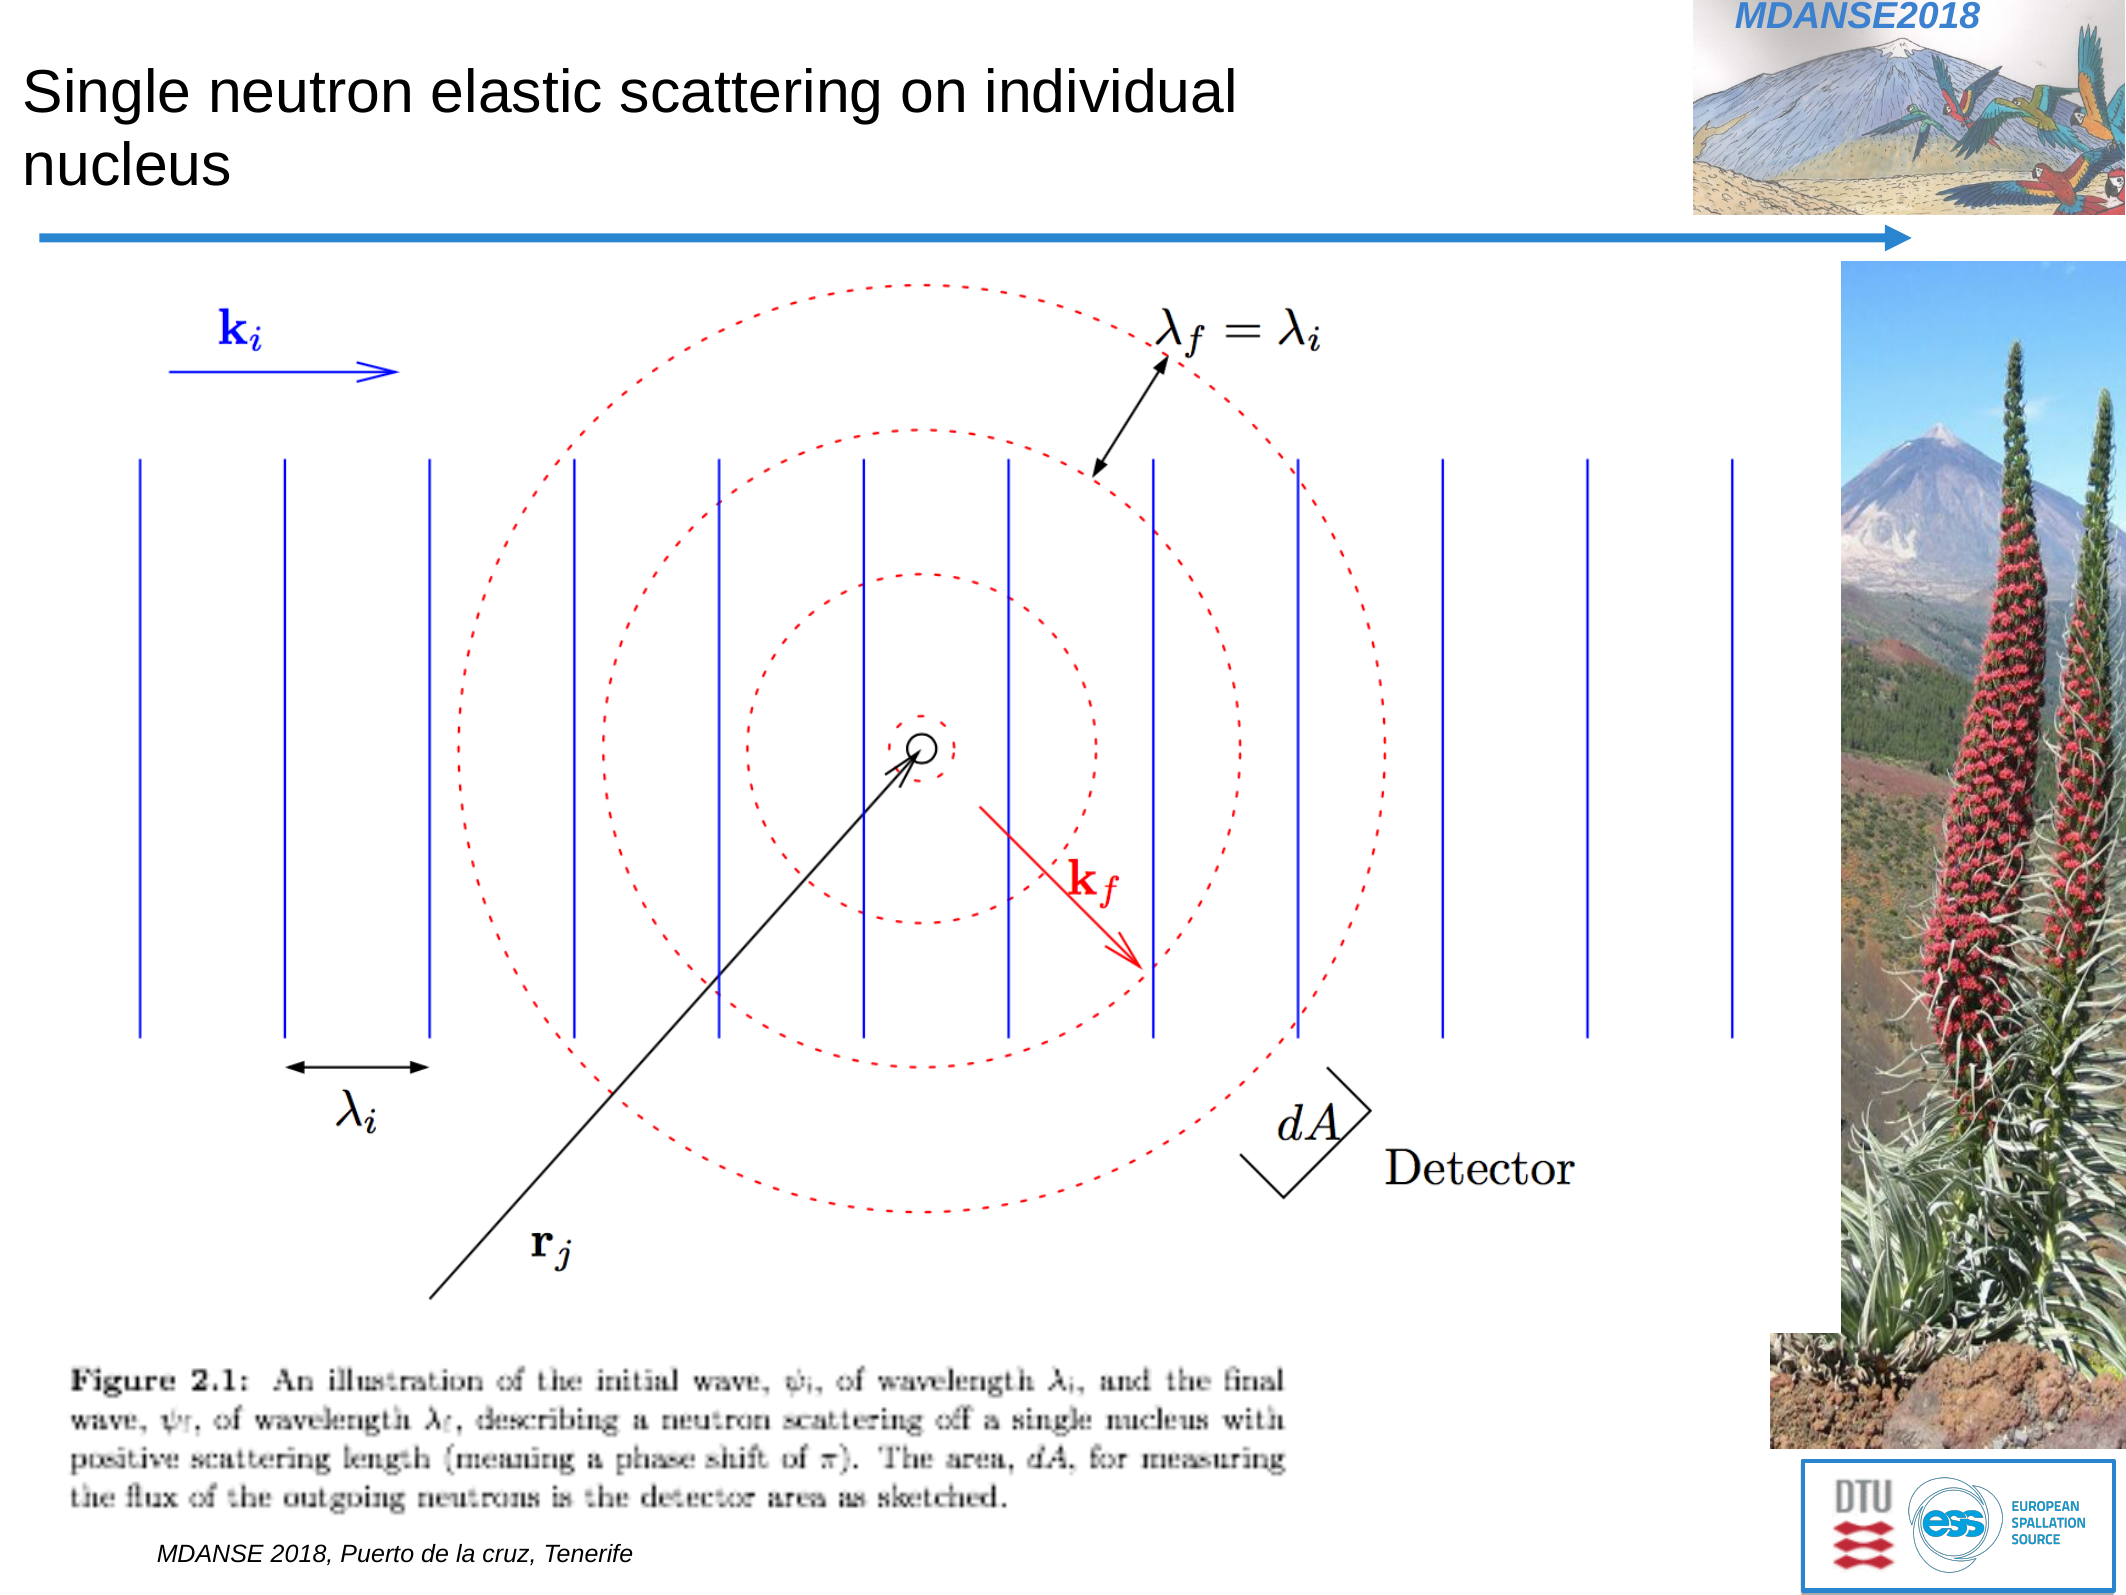

Single neutron elastic scattering on individual nucleus